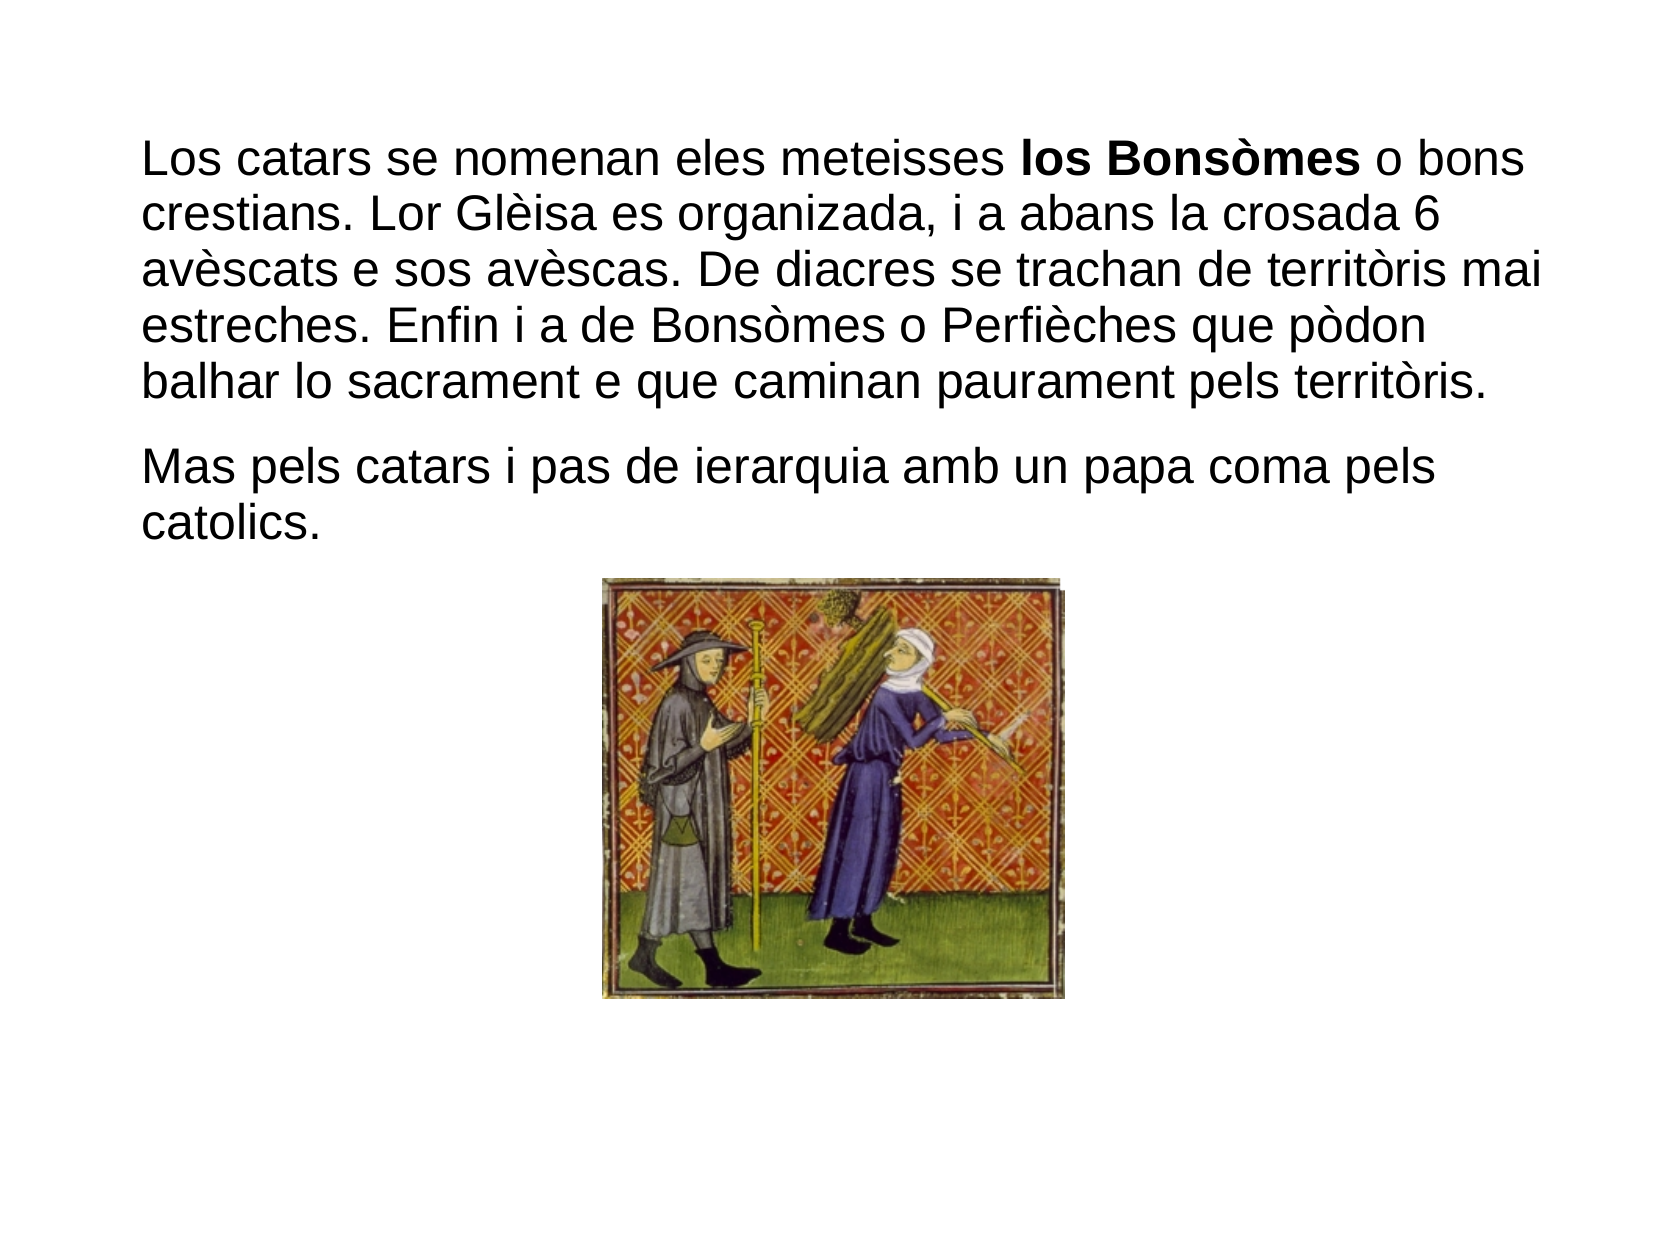

# Los catars se nomenan eles meteisses los Bonsòmes o bons crestians. Lor Glèisa es organizada, i a abans la crosada 6 avèscats e sos avèscas. De diacres se trachan de territòris mai estreches. Enfin i a de Bonsòmes o Perfièches que pòdon balhar lo sacrament e que caminan paurament pels territòris.
Mas pels catars i pas de ierarquia amb un papa coma pels catolics.